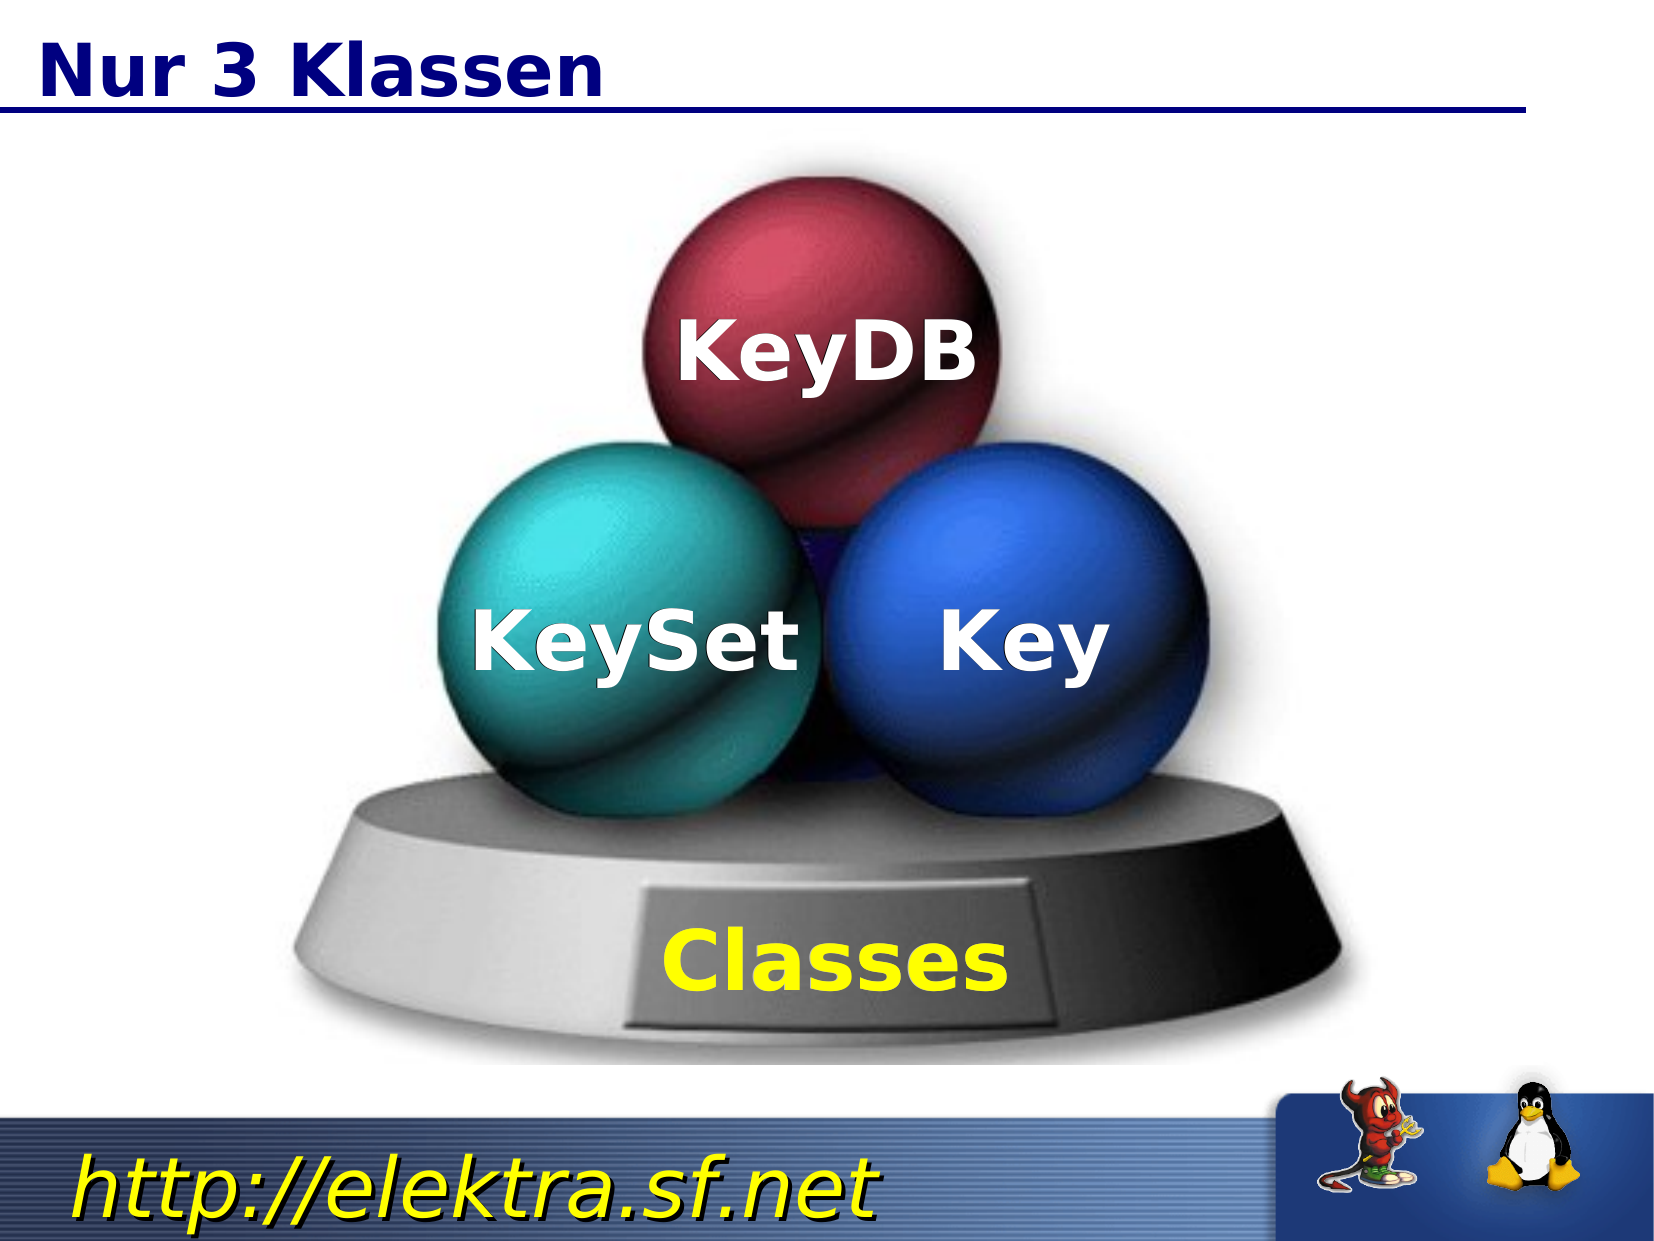

Nur 3 Klassen
KeyDB
KeySet
Key
Classes